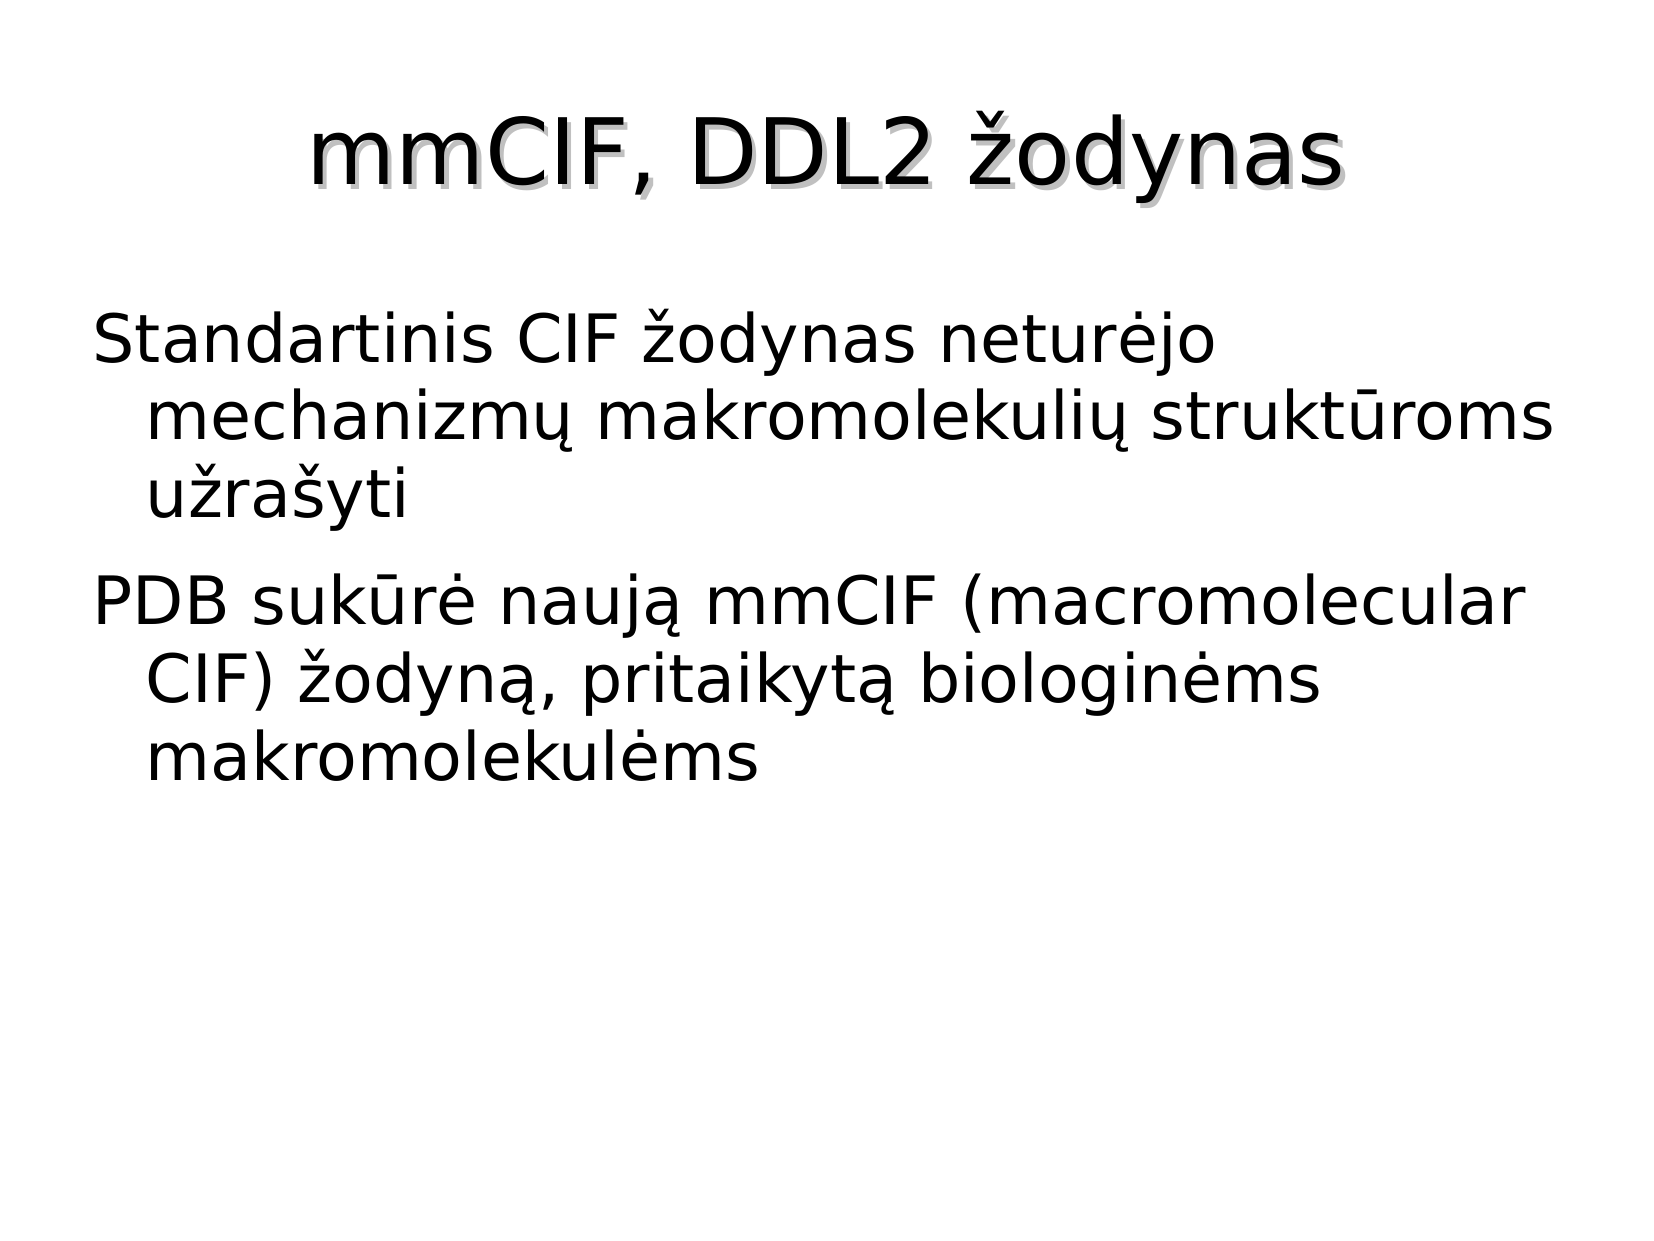

# mmCIF, DDL2 žodynas
Standartinis CIF žodynas neturėjo mechanizmų makromolekulių struktūroms užrašyti
PDB sukūrė naują mmCIF (macromolecular CIF) žodyną, pritaikytą biologinėms makromolekulėms